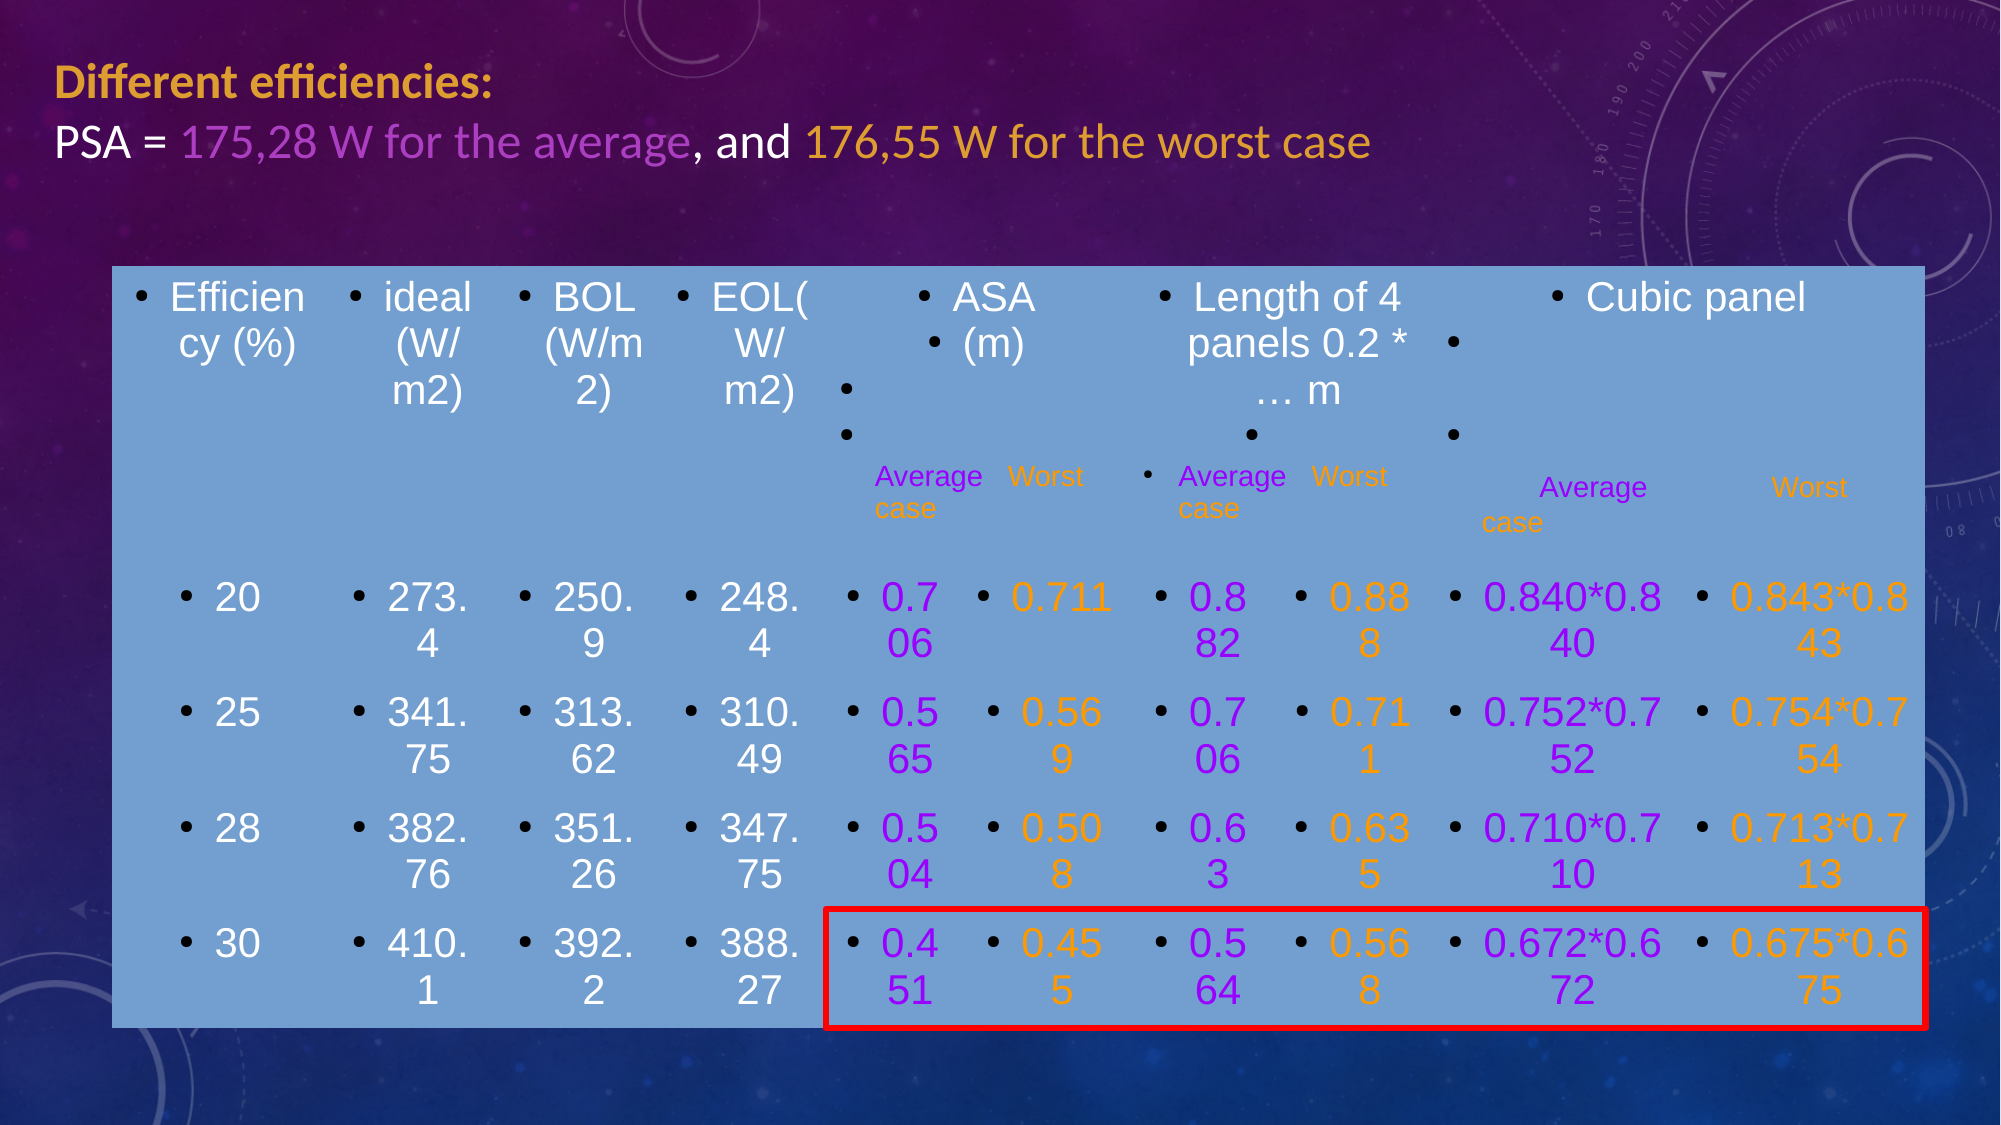

Different efficiencies:
PSA = 175,28 W for the average, and 176,55 W for the worst case
| Efficiency (%) | ideal (W/m2) | BOL (W/m2) | EOL(W/m2) | ASA (m) Average Worst case | | Length of 4 panels 0.2 \* … m Average   Worst case | | Cubic panel      Average             Worst case | |
| --- | --- | --- | --- | --- | --- | --- | --- | --- | --- |
| 20 | 273.4 | 250.9 | 248.4 | 0.706 | 0.711 | 0.882 | 0.888 | 0.840\*0.840 | 0.843\*0.843 |
| 25 | 341.75 | 313.62 | 310.49 | 0.565 | 0.569 | 0.706 | 0.711 | 0.752\*0.752 | 0.754\*0.754 |
| 28 | 382.76 | 351.26 | 347.75 | 0.504 | 0.508 | 0.63 | 0.635 | 0.710\*0.710 | 0.713\*0.713 |
| 30 | 410.1 | 392.2 | 388.27 | 0.451 | 0.455 | 0.564 | 0.568 | 0.672\*0.672 | 0.675\*0.675 |